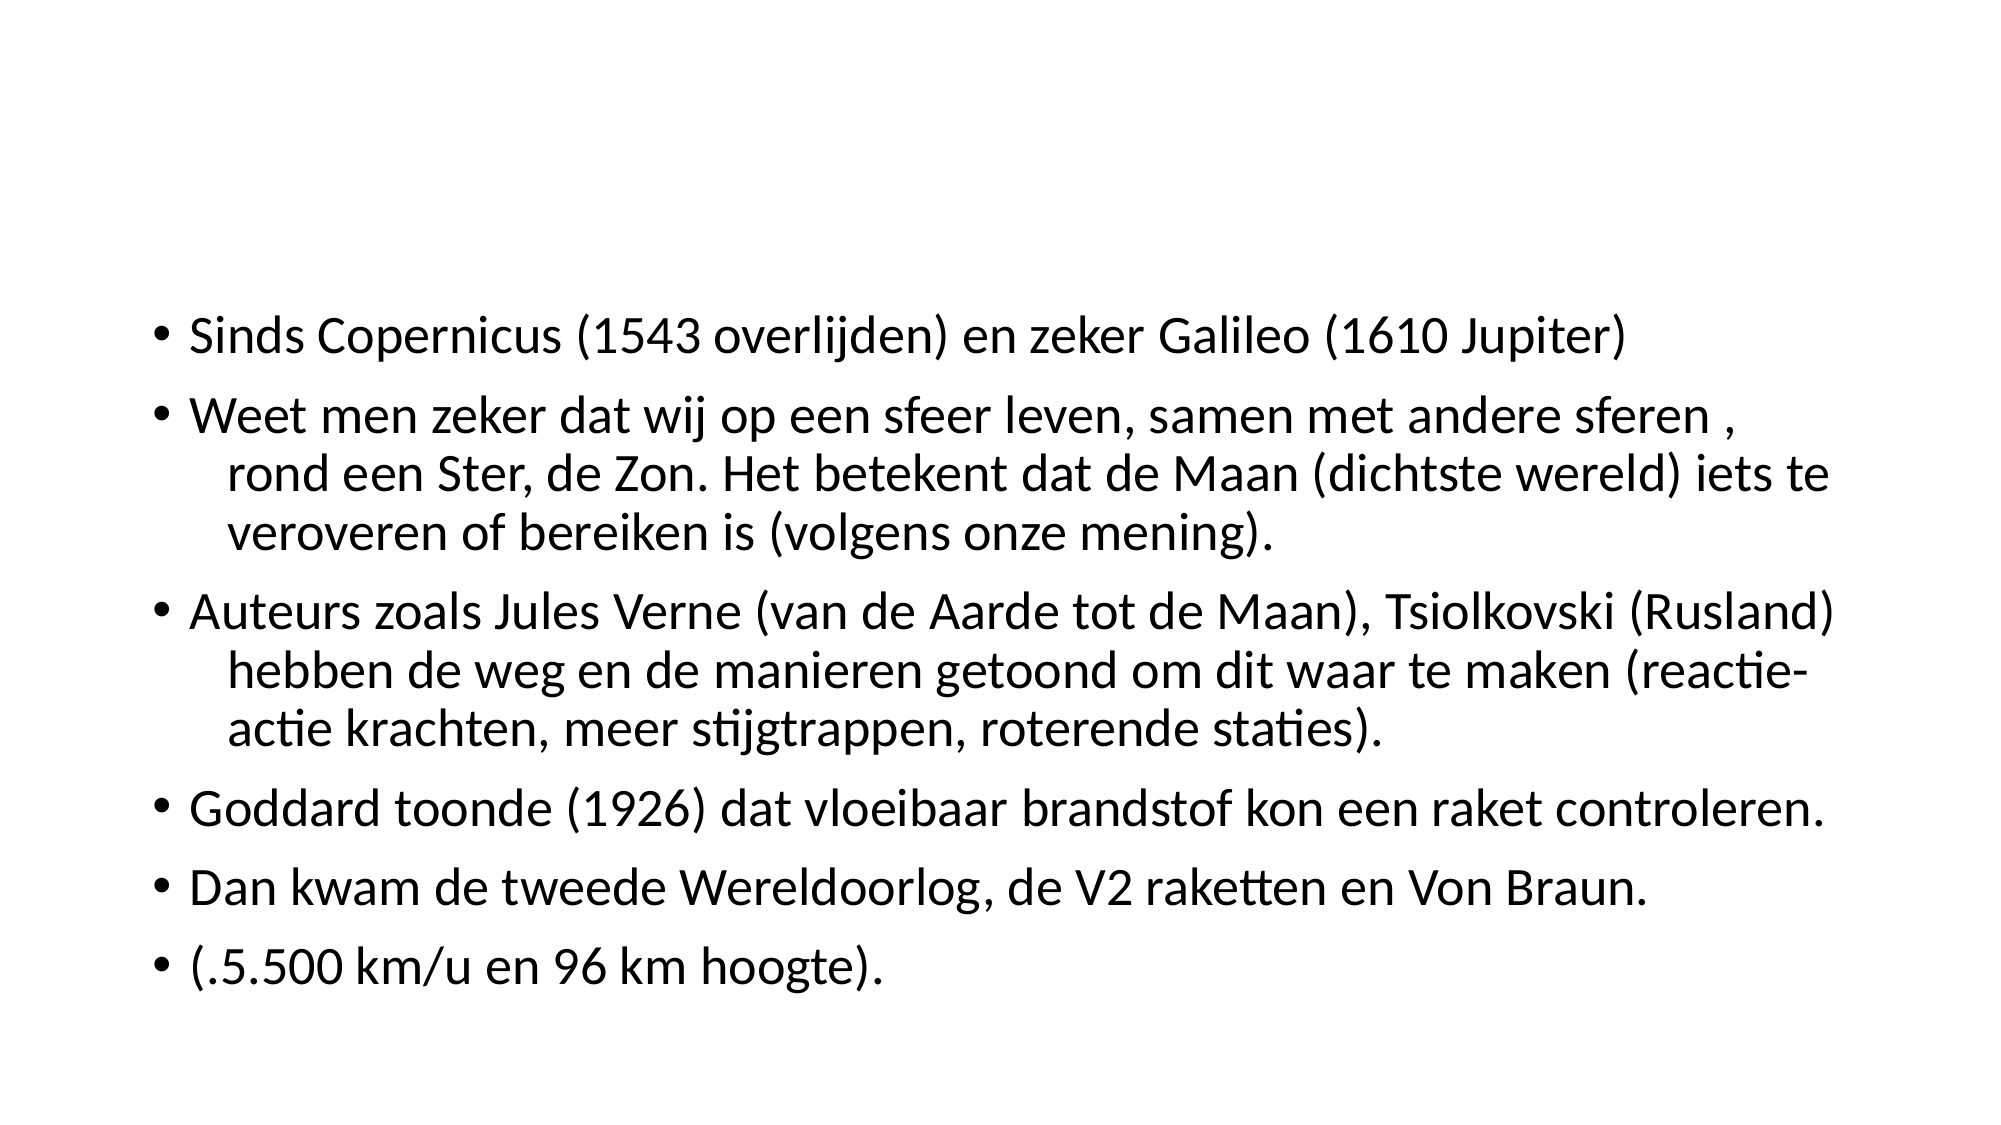

#
Sinds Copernicus (1543 overlijden) en zeker Galileo (1610 Jupiter)
Weet men zeker dat wij op een sfeer leven, samen met andere sferen , rond een Ster, de Zon. Het betekent dat de Maan (dichtste wereld) iets te veroveren of bereiken is (volgens onze mening).
Auteurs zoals Jules Verne (van de Aarde tot de Maan), Tsiolkovski (Rusland) hebben de weg en de manieren getoond om dit waar te maken (reactie-actie krachten, meer stijgtrappen, roterende staties).
Goddard toonde (1926) dat vloeibaar brandstof kon een raket controleren.
Dan kwam de tweede Wereldoorlog, de V2 raketten en Von Braun.
(.5.500 km/u en 96 km hoogte).